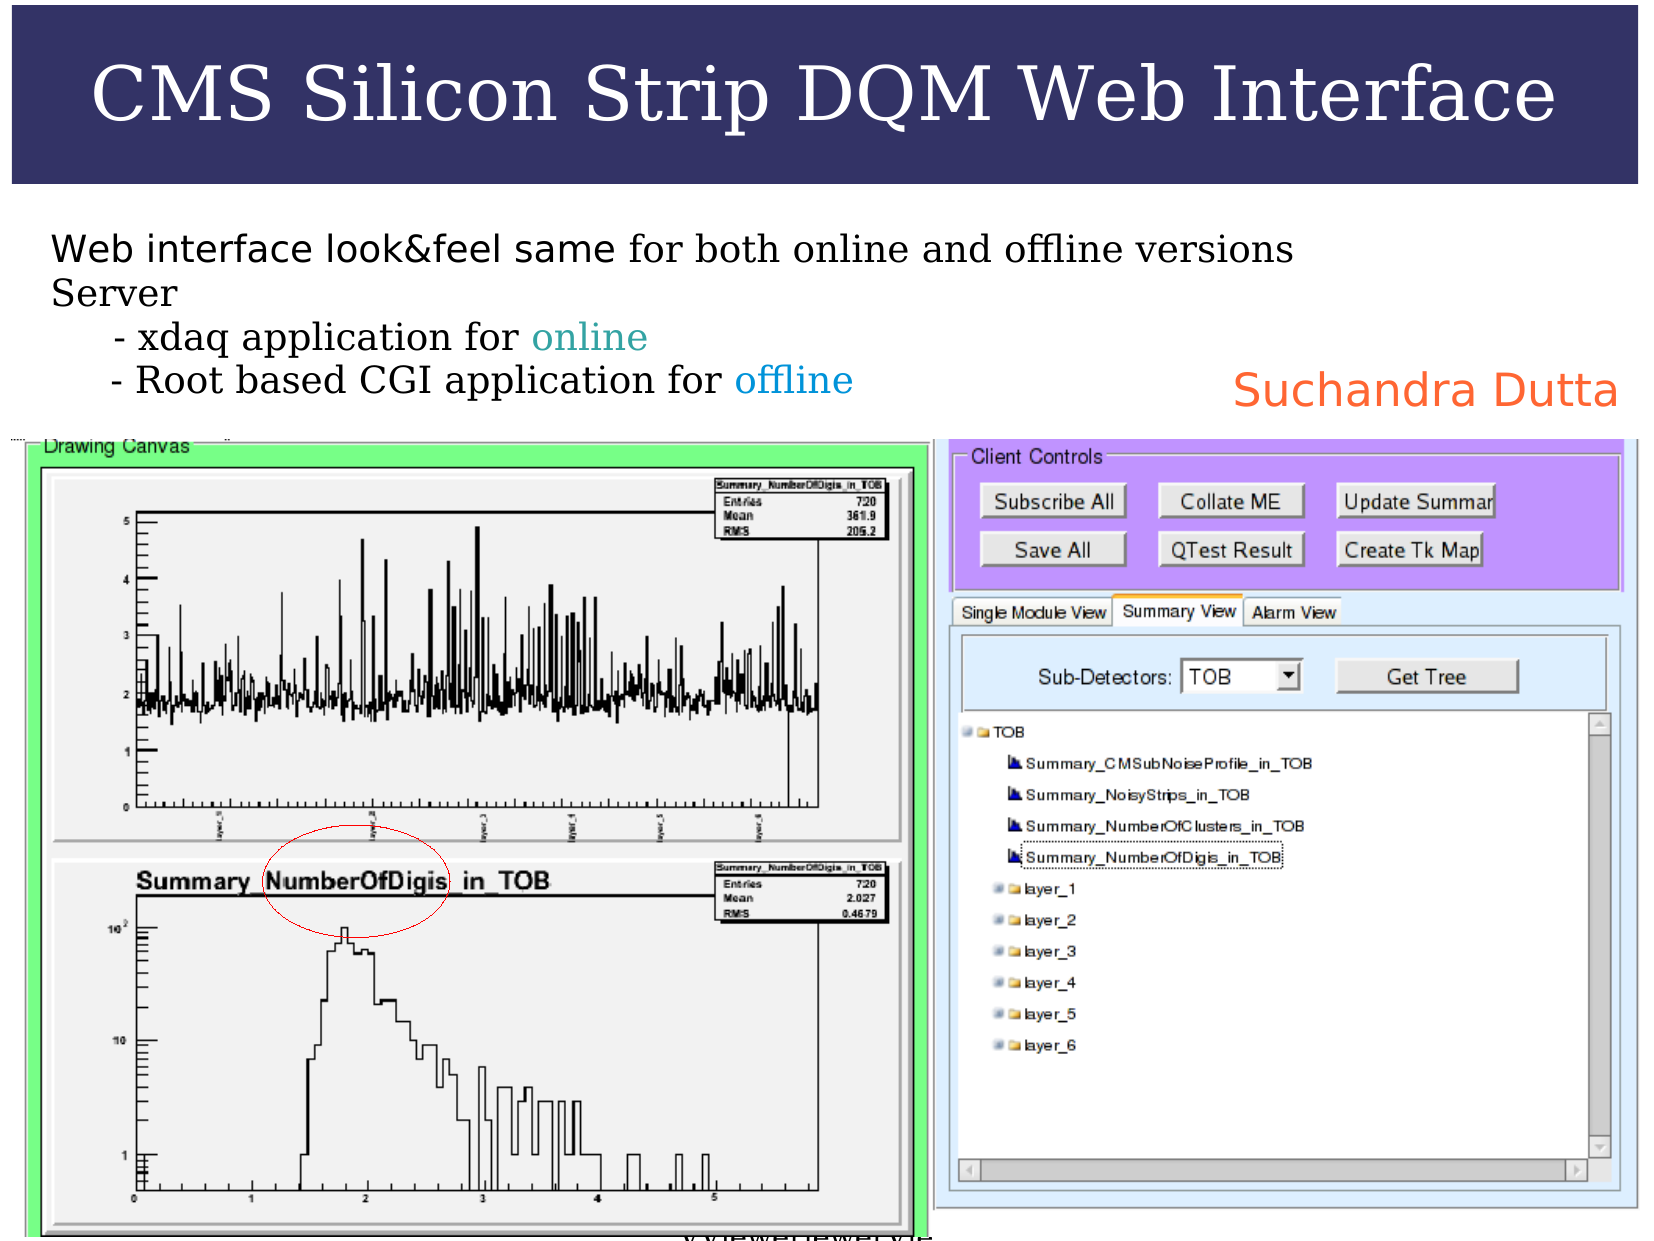

# CMS Silicon Strip DQM Web Interface
 Web interface look&feel same for both online and offline versions
 Server
	- xdaq application for online
 - Root based CGI application for offline
Suchandra Dutta
19